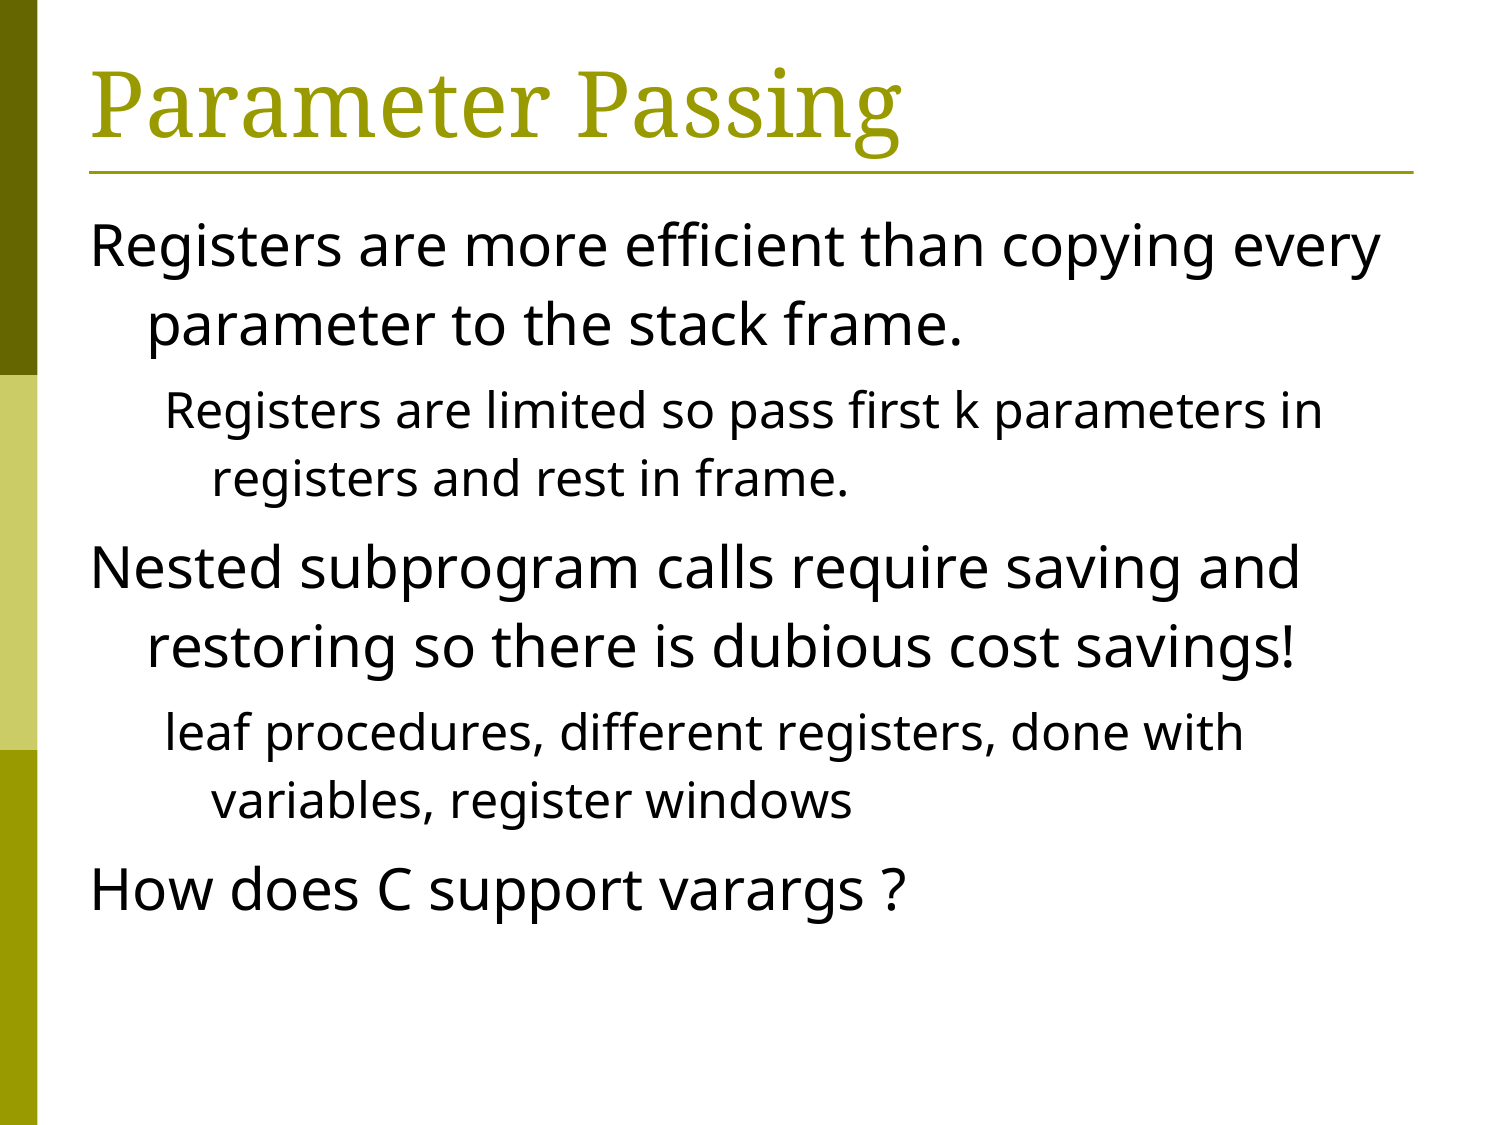

# Parameter Passing
Registers are more efficient than copying every parameter to the stack frame.
Registers are limited so pass first k parameters in registers and rest in frame.
Nested subprogram calls require saving and restoring so there is dubious cost savings!
leaf procedures, different registers, done with variables, register windows
How does C support varargs ?